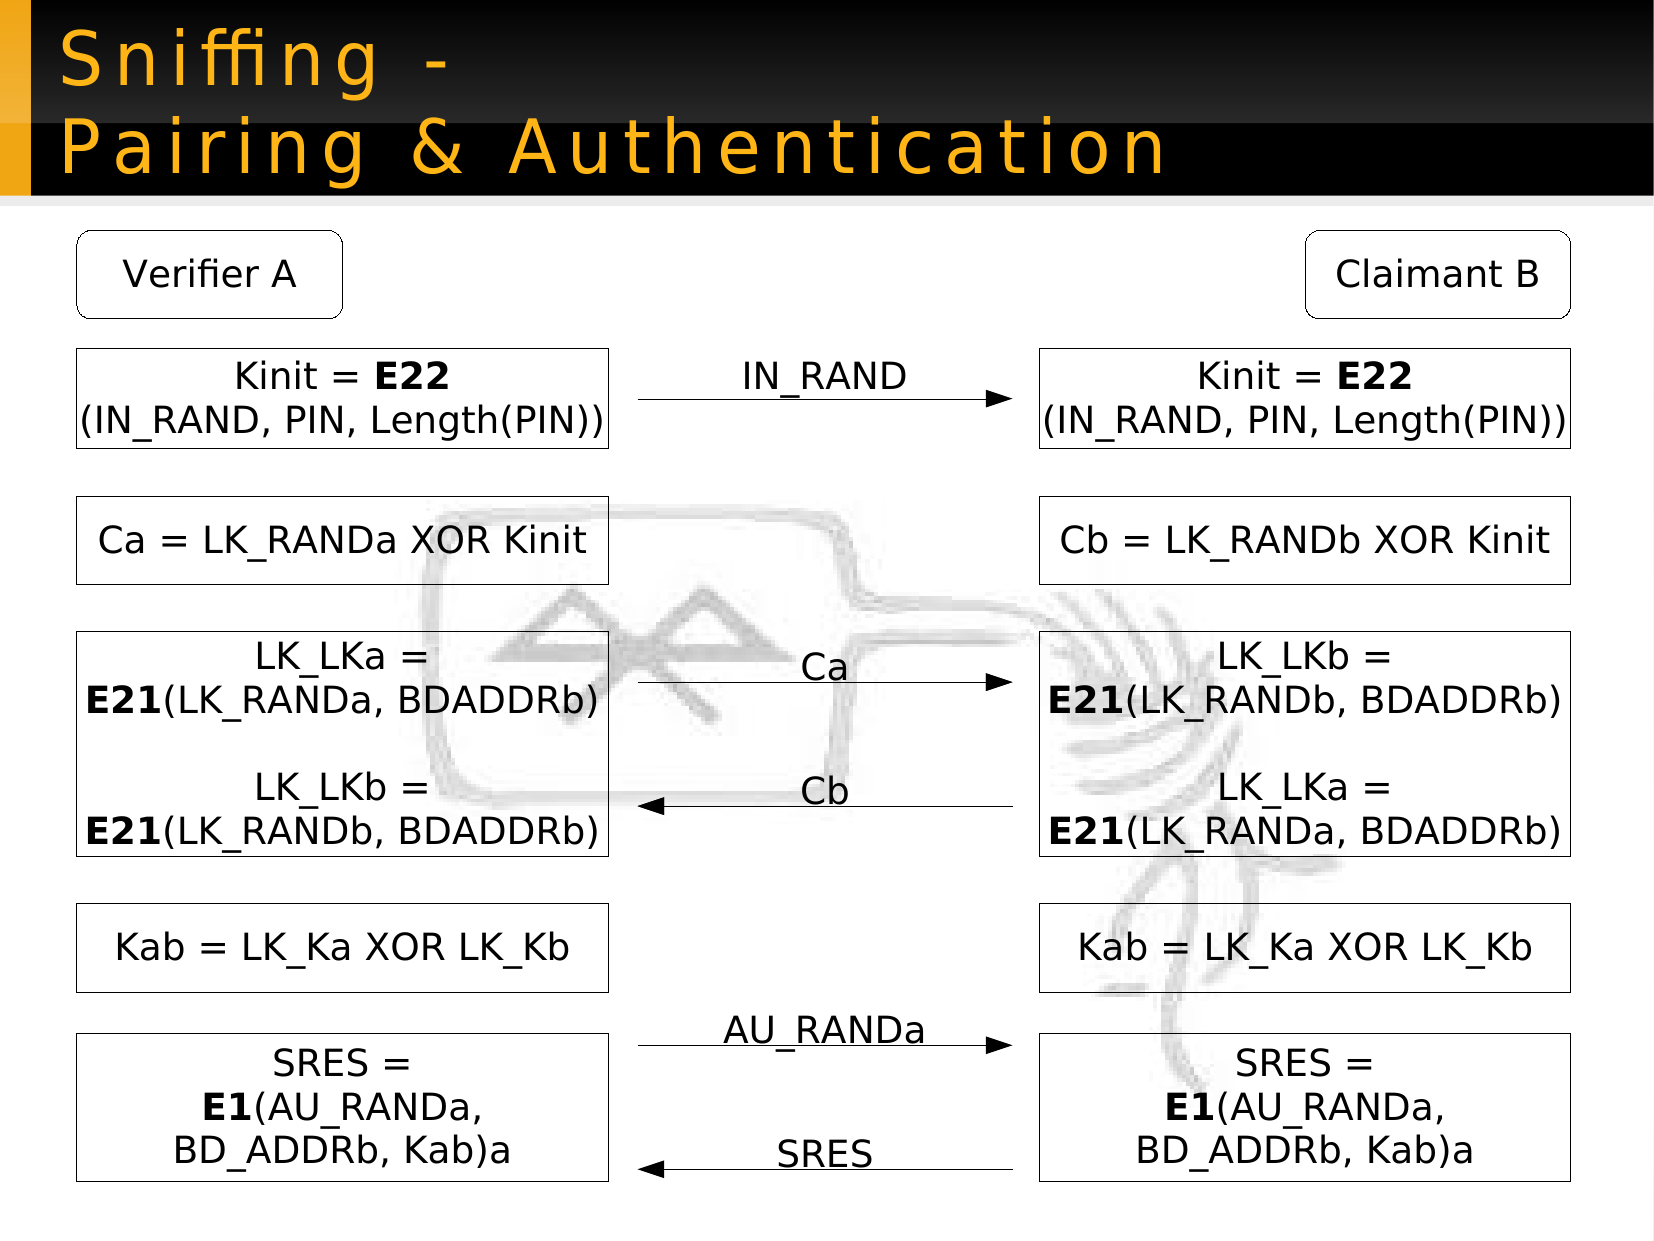

# Sniffing - Pairing & Authentication
Verifier A
Claimant B
Kinit = E22
(IN_RAND, PIN, Length(PIN))
Kinit = E22
(IN_RAND, PIN, Length(PIN))
IN_RAND
Ca = LK_RANDa XOR Kinit
Cb = LK_RANDb XOR Kinit
LK_LKa =
E21(LK_RANDa, BDADDRb)
LK_LKb =
E21(LK_RANDb, BDADDRb)
LK_LKb =
E21(LK_RANDb, BDADDRb)
LK_LKa =
E21(LK_RANDa, BDADDRb)
Ca
Cb
Kab = LK_Ka XOR LK_Kb
Kab = LK_Ka XOR LK_Kb
SRES =
E1(AU_RANDa,
BD_ADDRb, Kab)a
SRES =
E1(AU_RANDa,
BD_ADDRb, Kab)a
AU_RANDa
SRES